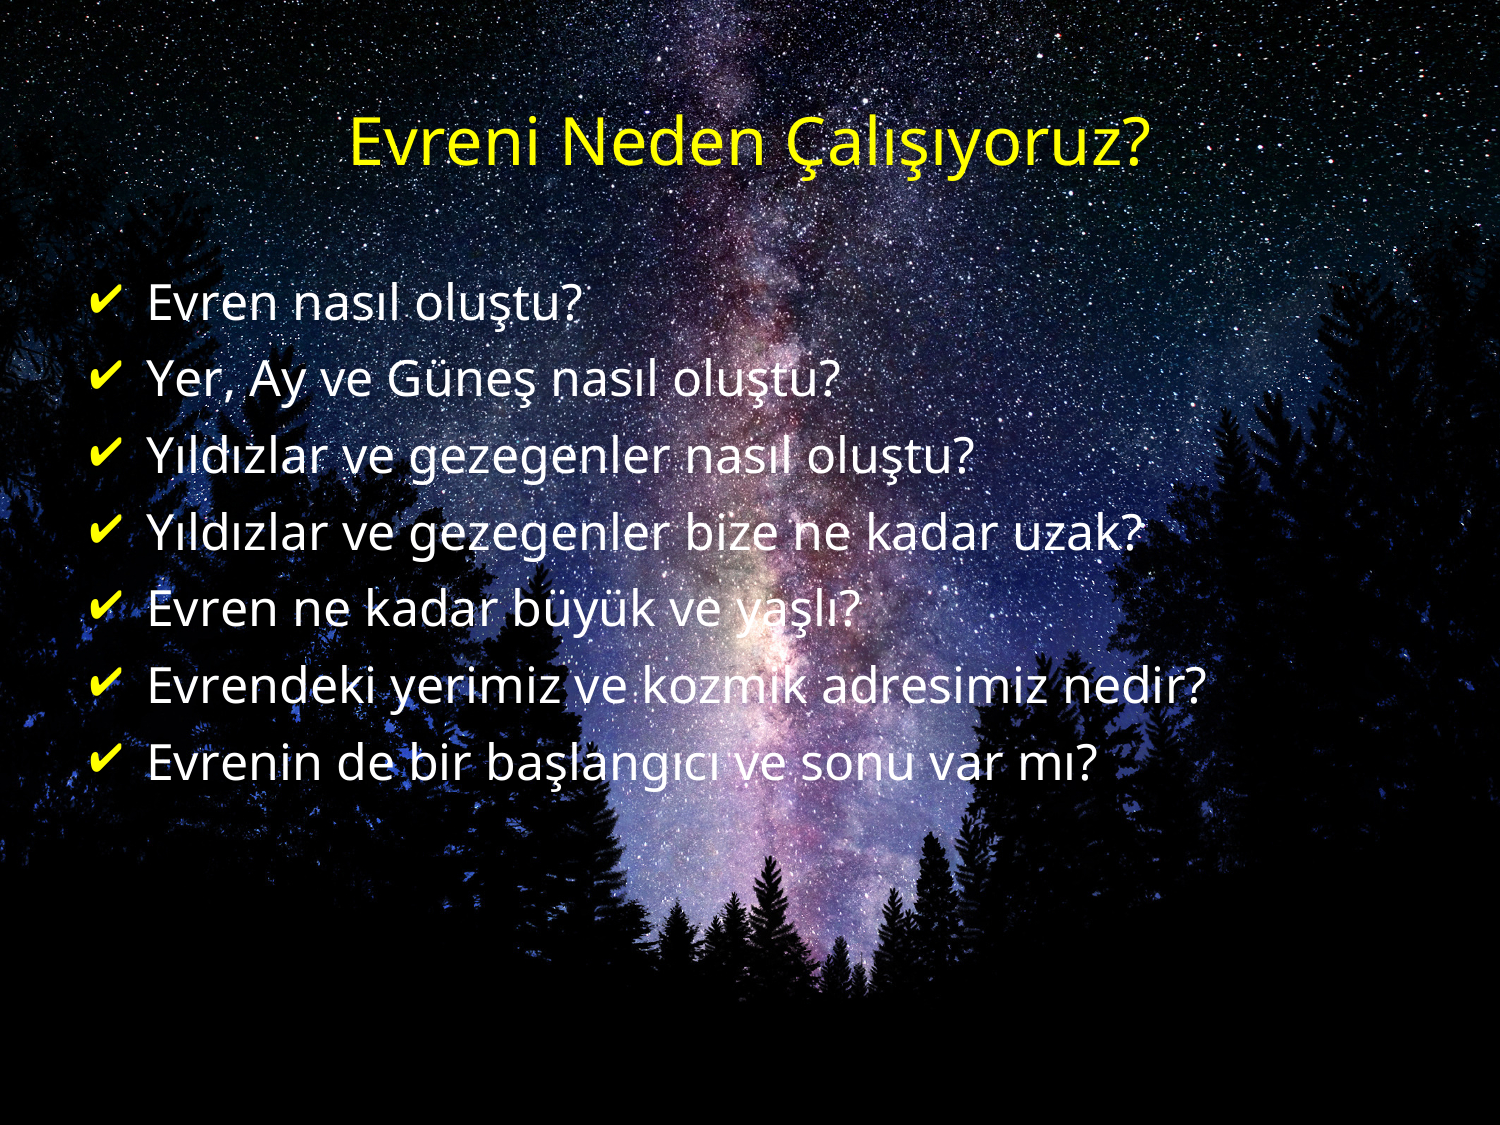

# Evreni Neden Çalışıyoruz?
Evren nasıl oluştu?
Yer, Ay ve Güneş nasıl oluştu?
Yıldızlar ve gezegenler nasıl oluştu?
Yıldızlar ve gezegenler bize ne kadar uzak?
Evren ne kadar büyük ve yaşlı?
Evrendeki yerimiz ve kozmik adresimiz nedir?
Evrenin de bir başlangıcı ve sonu var mı?